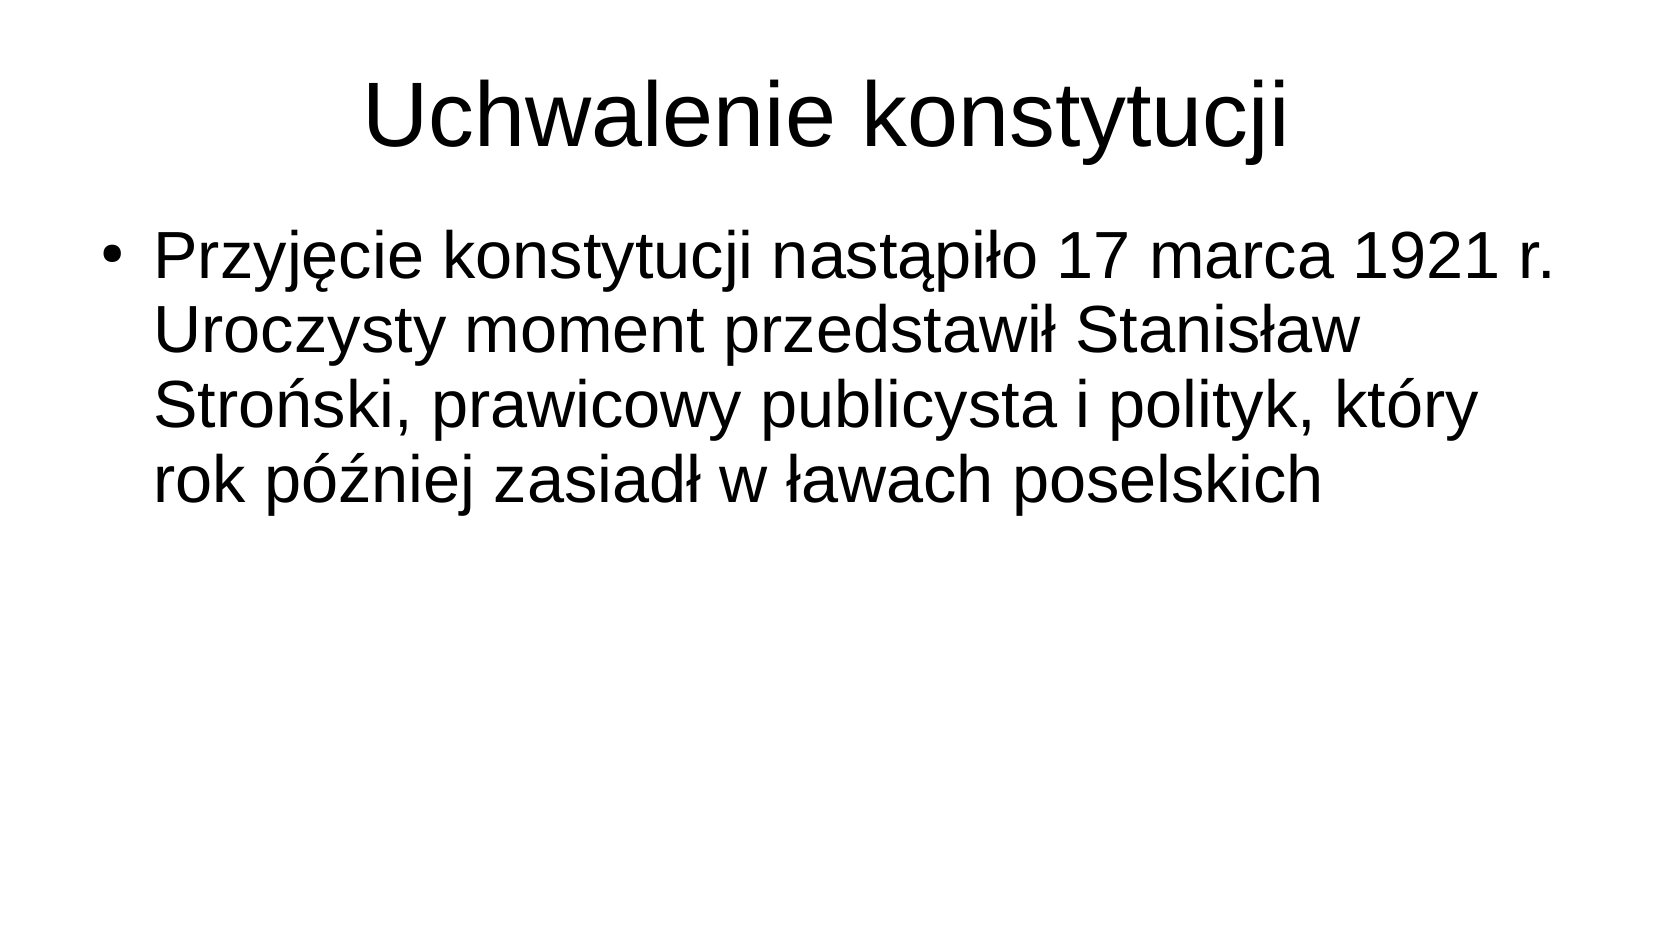

# Uchwalenie konstytucji
Przyjęcie konstytucji nastąpiło 17 marca 1921 r. Uroczysty moment przedstawił Stanisław Stroński, prawicowy publicysta i polityk, który rok później zasiadł w ławach poselskich